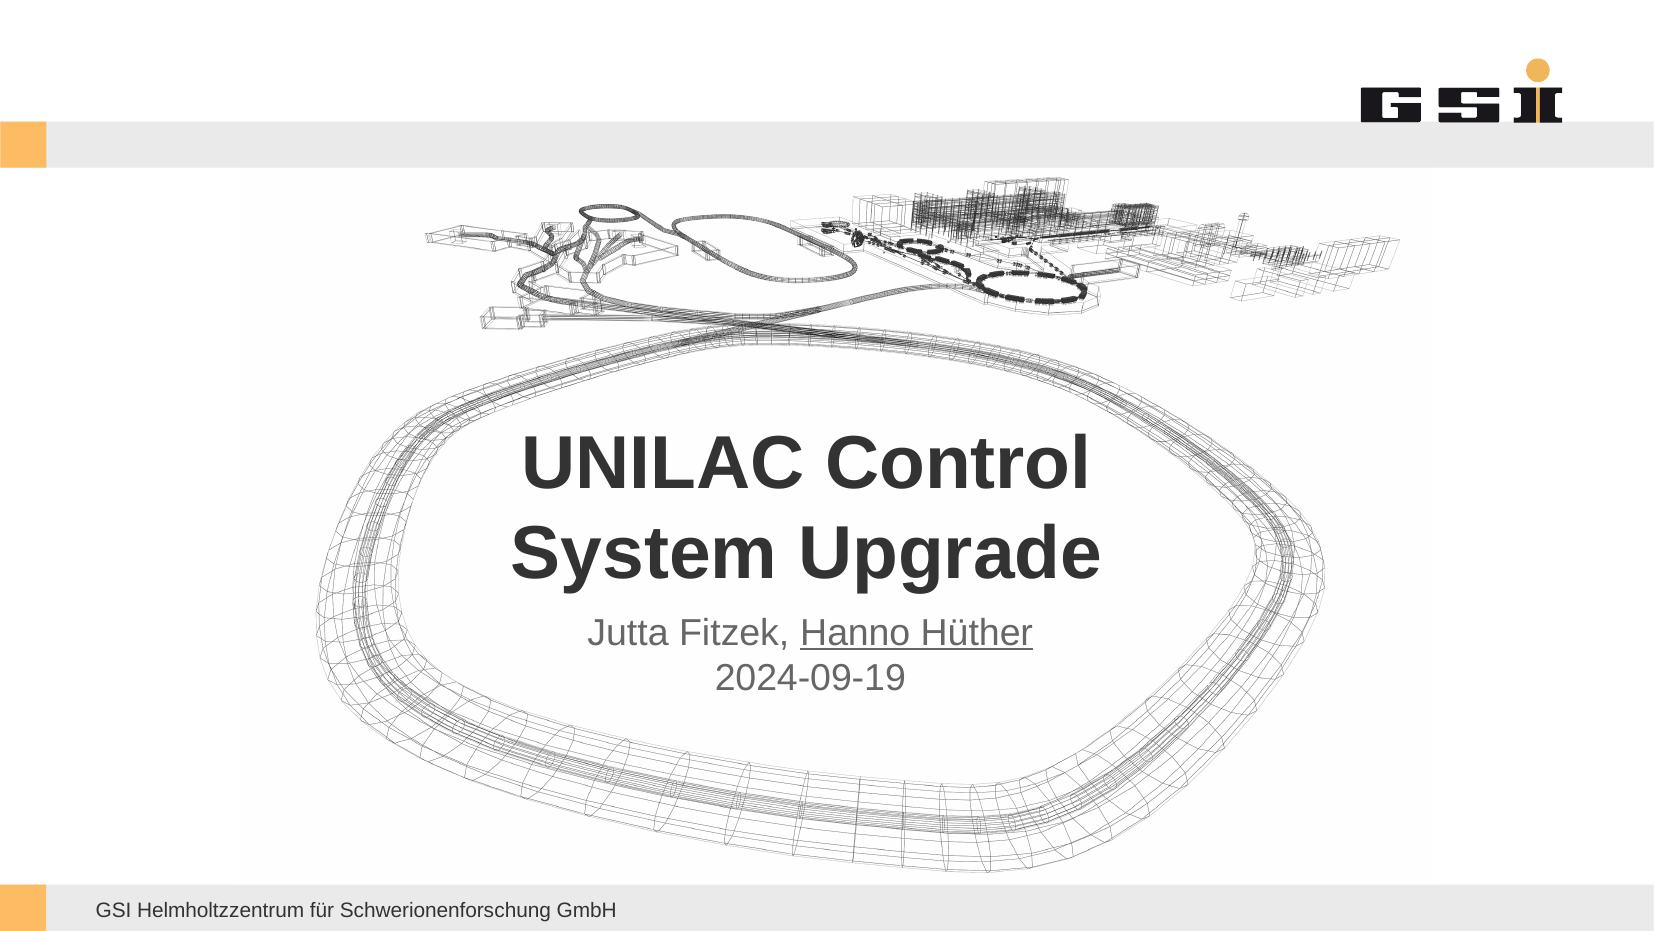

# UNILAC Control System Upgrade
Jutta Fitzek, Hanno Hüther
2024-09-19